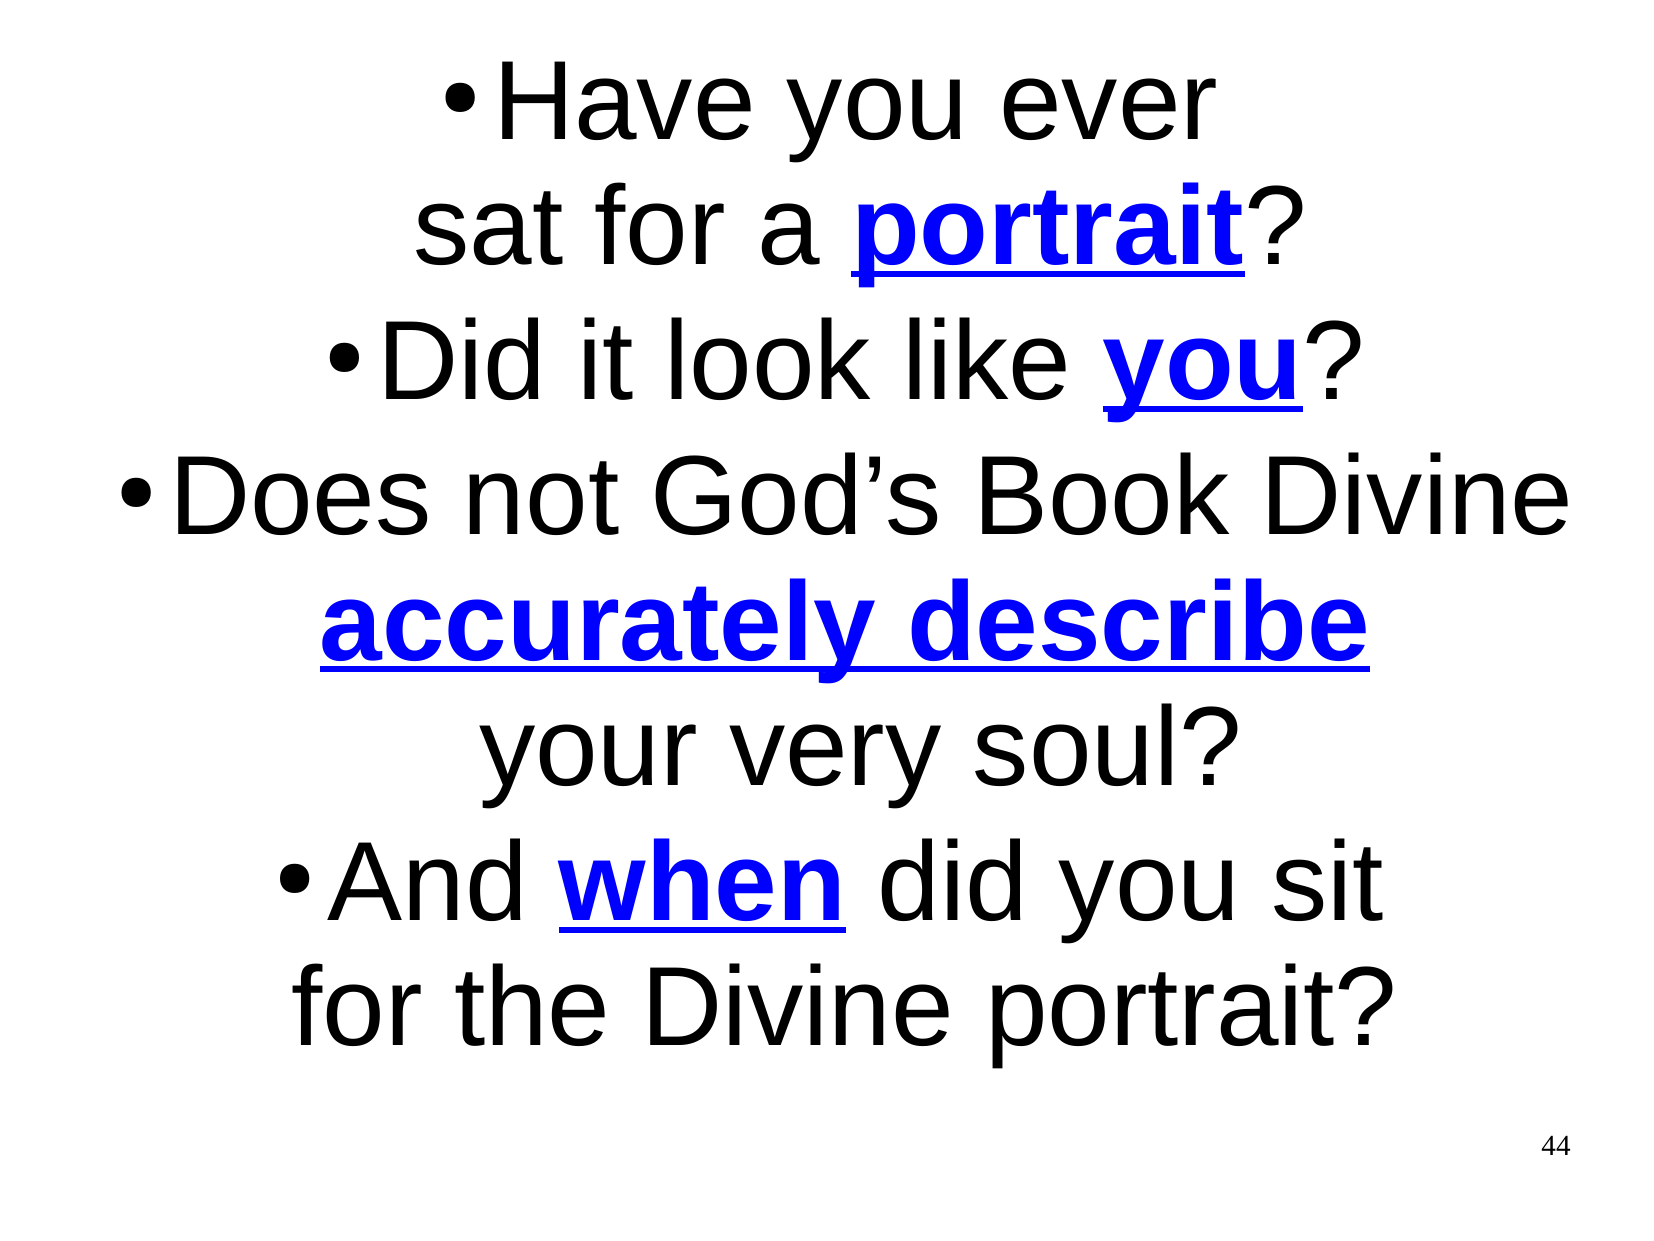

# Have you ever sat for a portrait?
Did it look like you?
Does not God’s Book Divine
accurately describe
your very soul?
And when did you sit
for the Divine portrait?
44